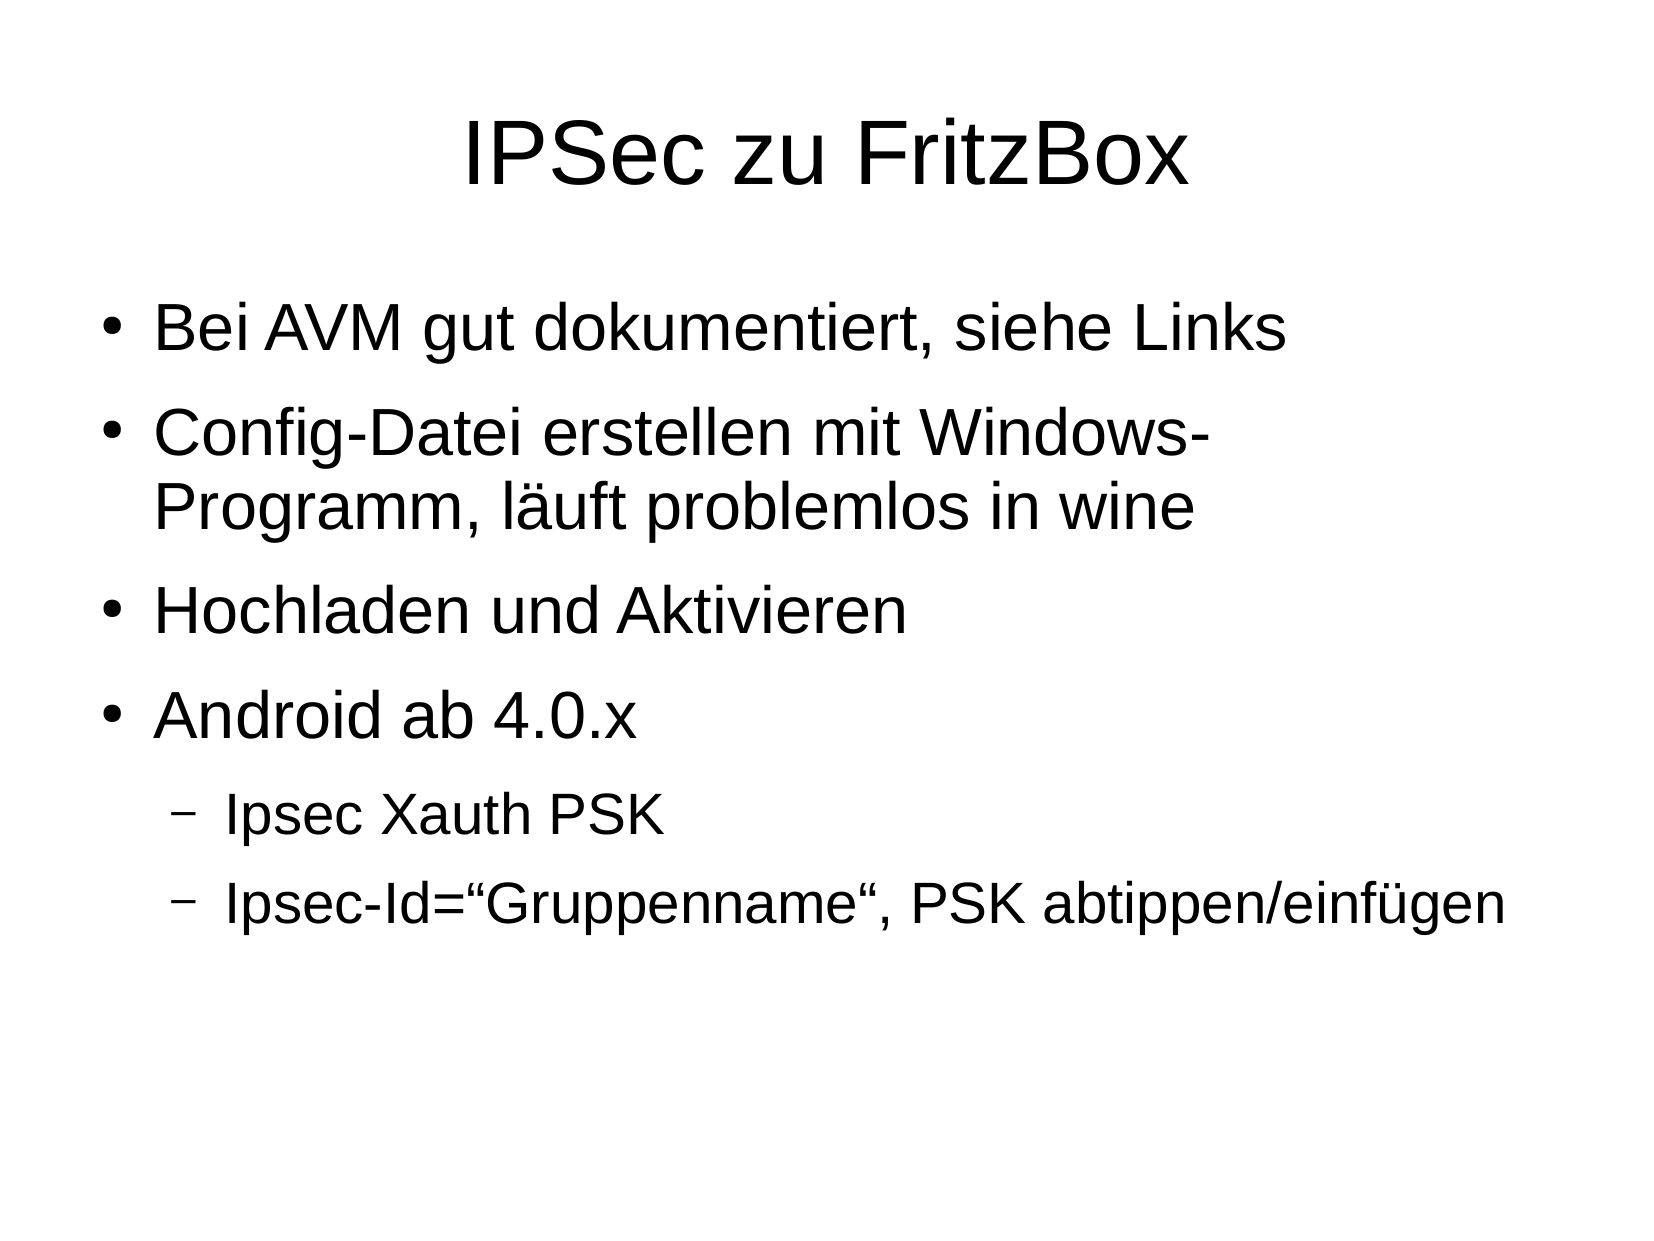

# IPSec zu FritzBox
Bei AVM gut dokumentiert, siehe Links
Config-Datei erstellen mit Windows-Programm, läuft problemlos in wine
Hochladen und Aktivieren
Android ab 4.0.x
Ipsec Xauth PSK
Ipsec-Id=“Gruppenname“, PSK abtippen/einfügen